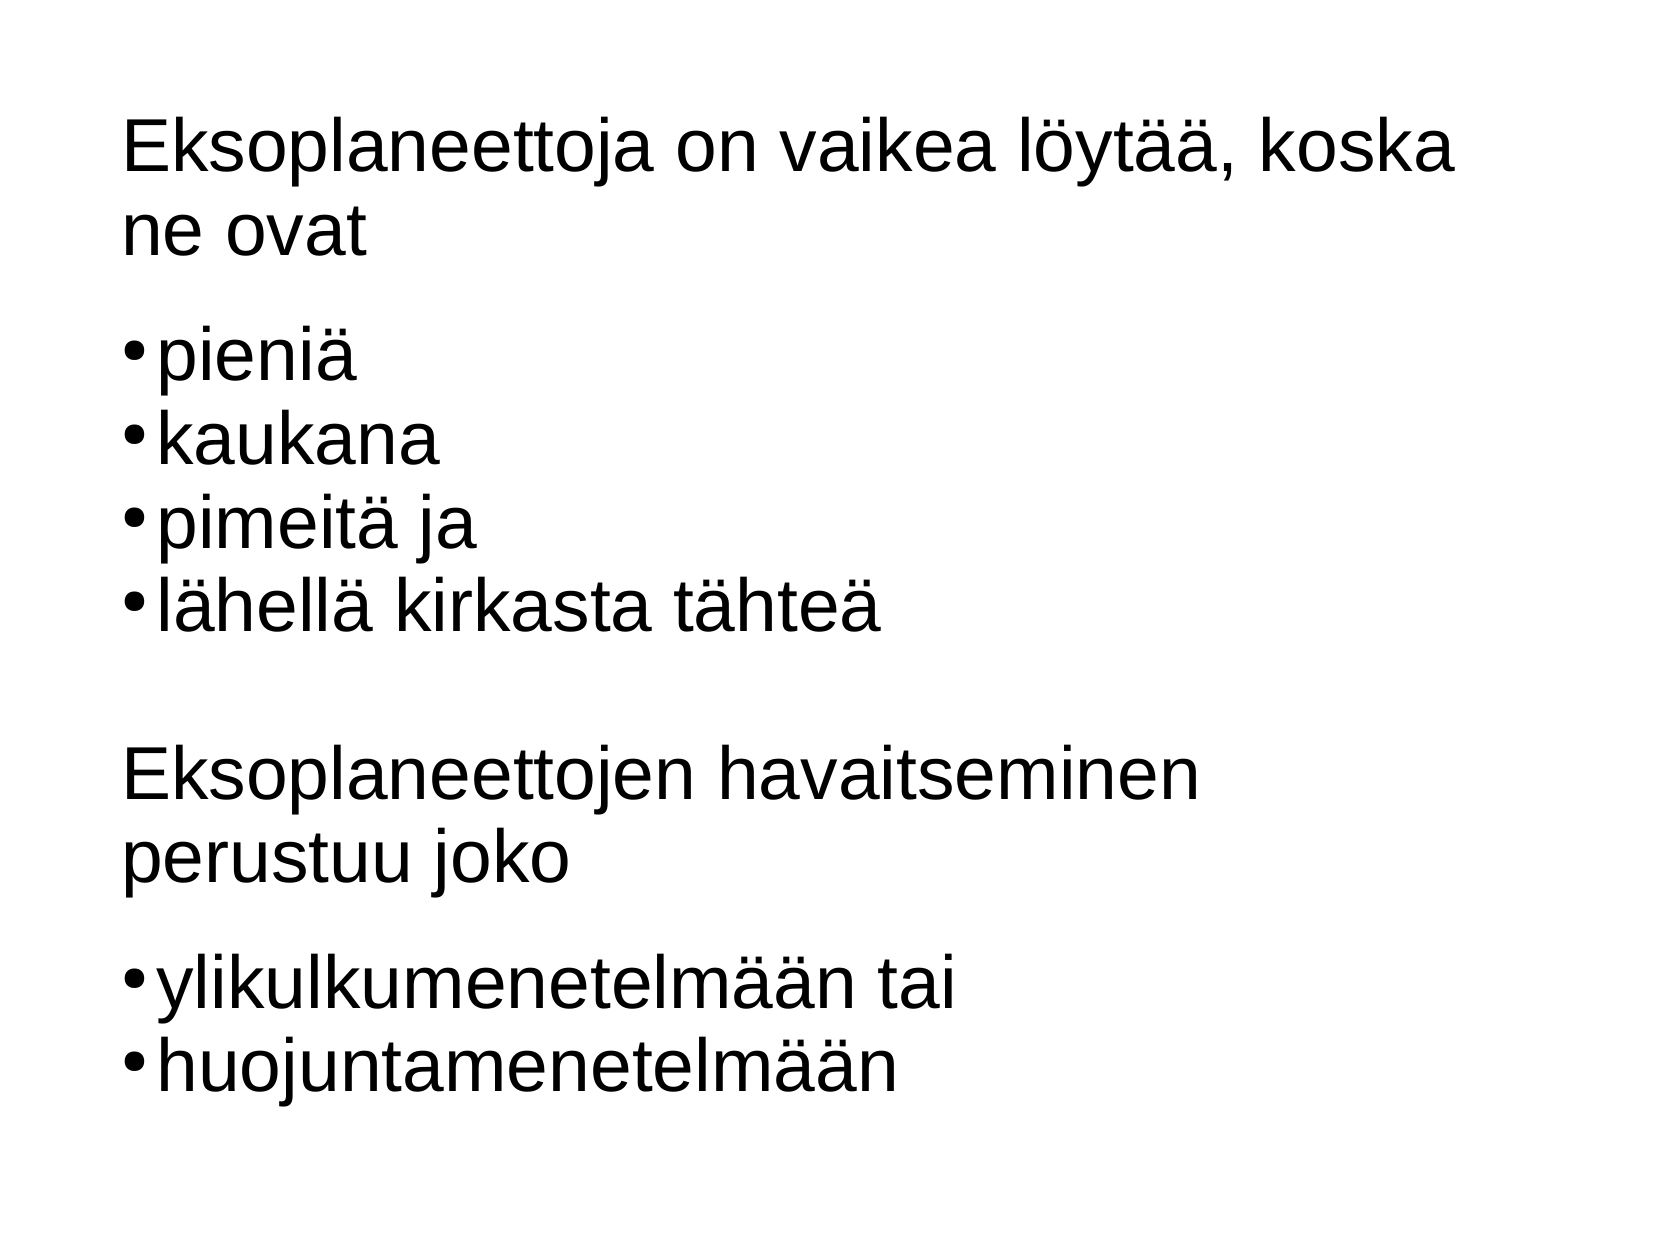

Eksoplaneettoja on vaikea löytää, koska ne ovat
pieniä
kaukana
pimeitä ja
lähellä kirkasta tähteä
Eksoplaneettojen havaitseminen perustuu joko
ylikulkumenetelmään tai
huojuntamenetelmään